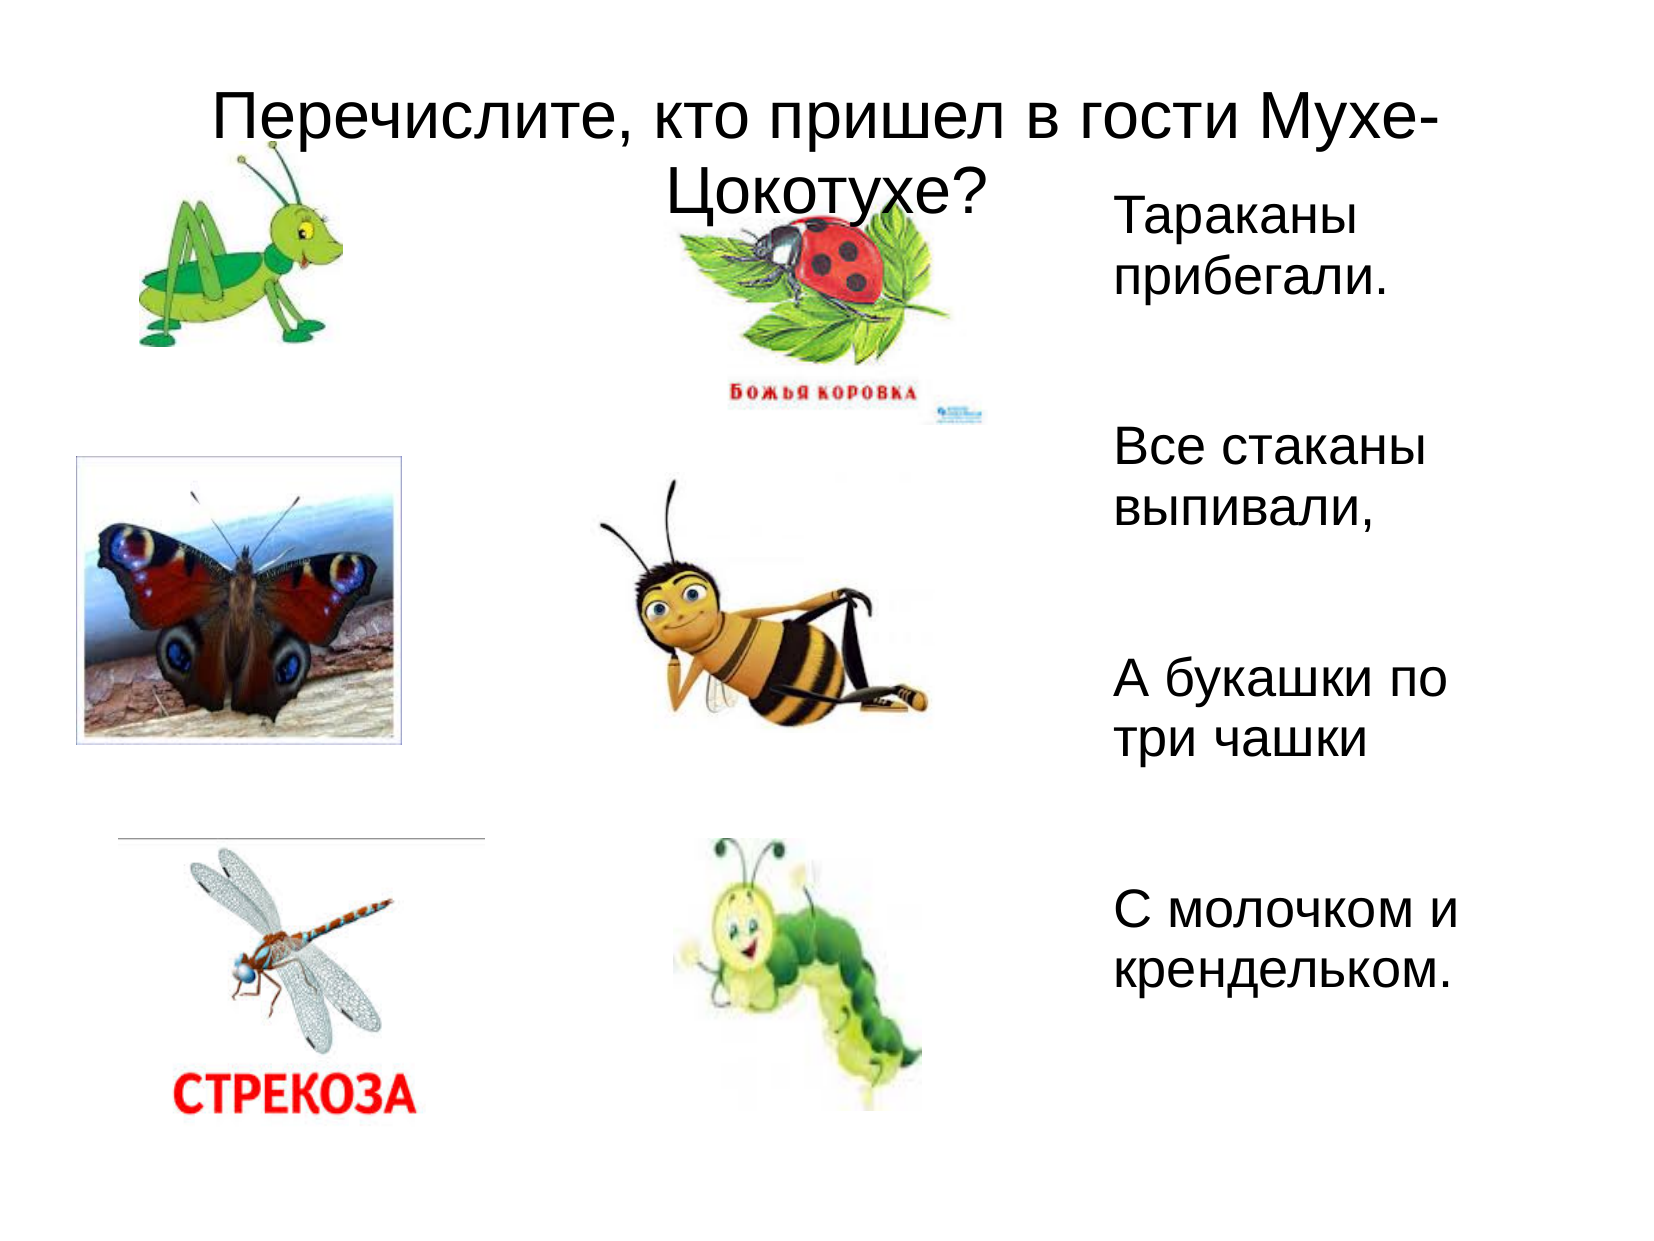

# Перечислите, кто пришел в гости Мухе-Цокотухе?
Тараканы прибегали.
Все стаканы выпивали,
А букашки по три чашки
С молочком и крендельком.